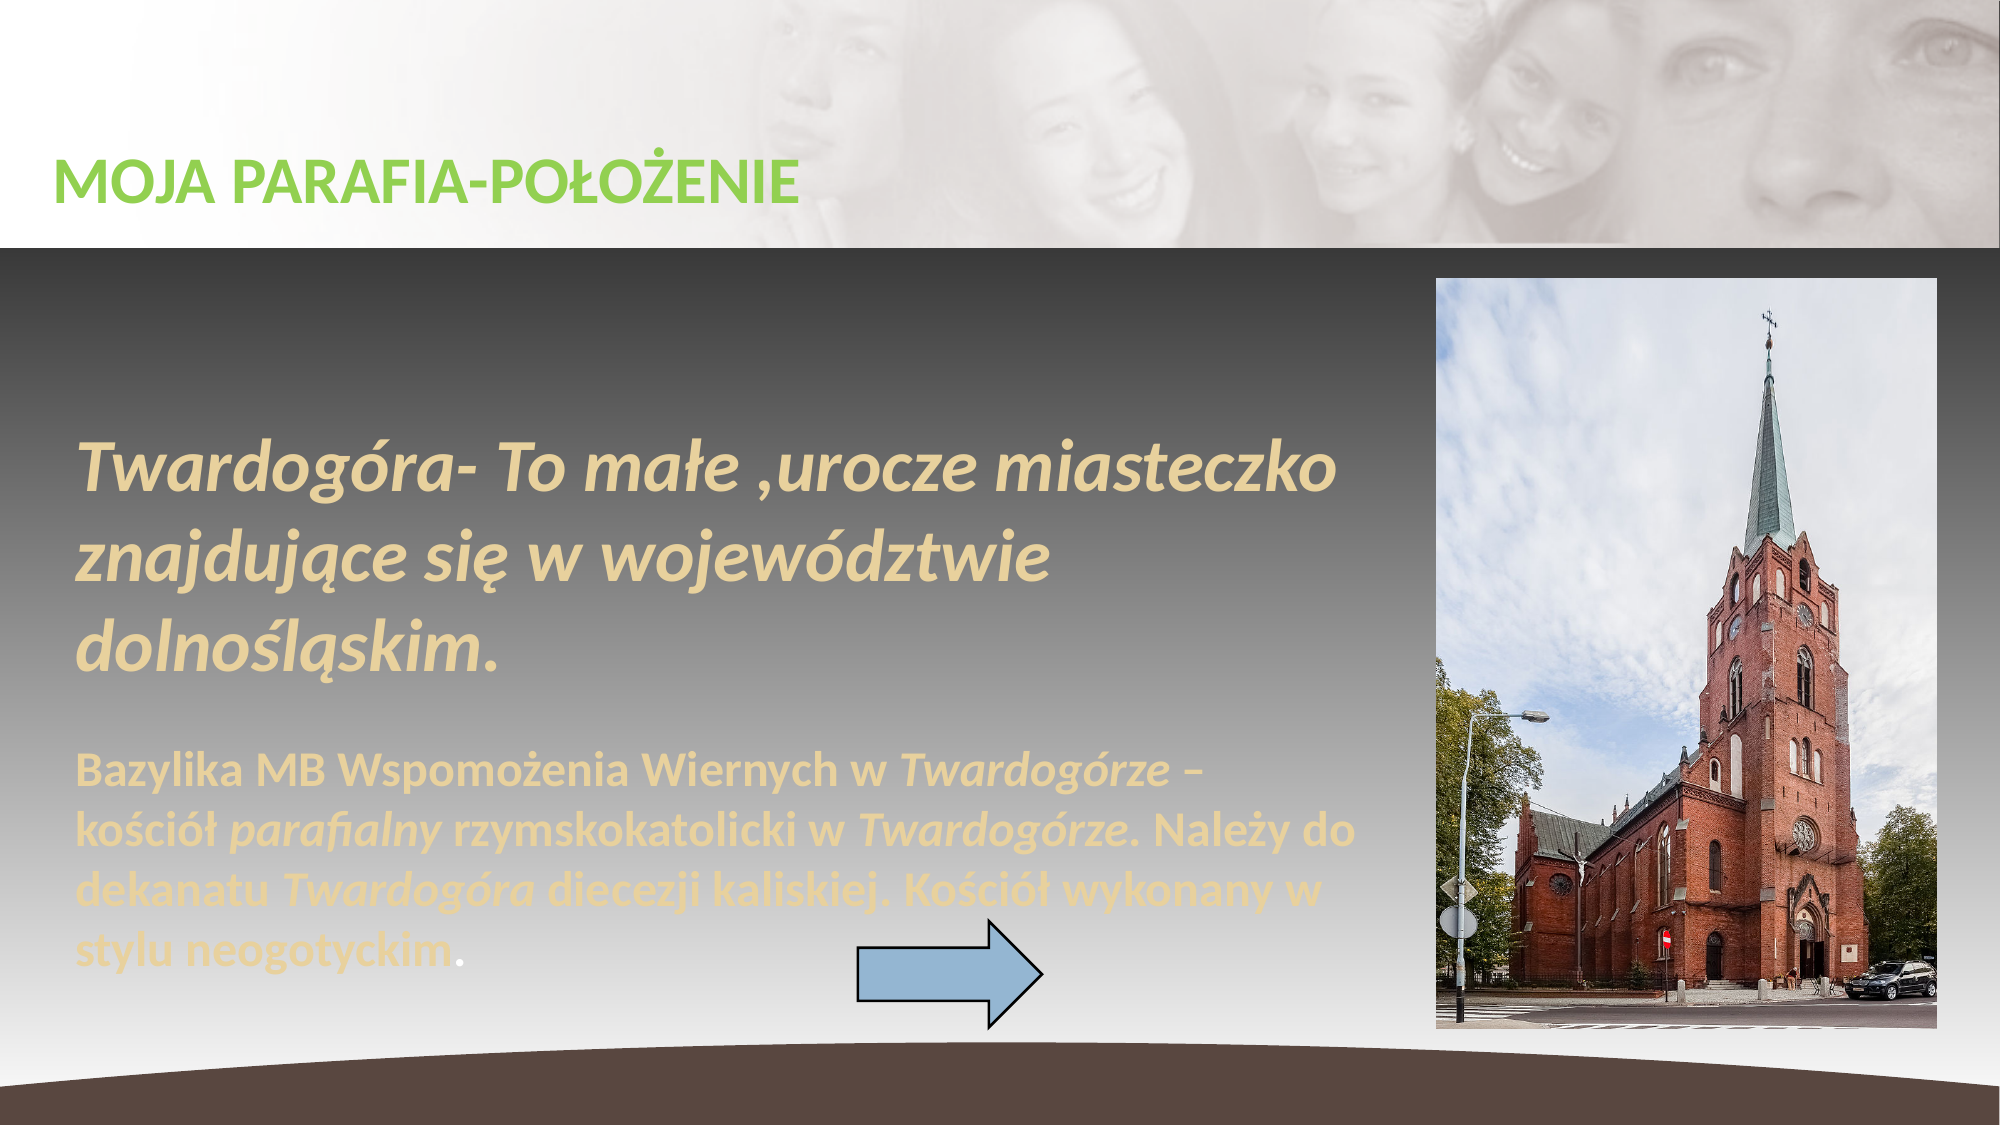

# MOJA PARAFIA-POŁOŻENIE
Twardogóra- To małe ,urocze miasteczko znajdujące się w województwie dolnośląskim.
Bazylika MB Wspomożenia Wiernych w Twardogórze – kościół parafialny rzymskokatolicki w Twardogórze. Należy do dekanatu Twardogóra diecezji kaliskiej. Kościół wykonany w stylu neogotyckim.